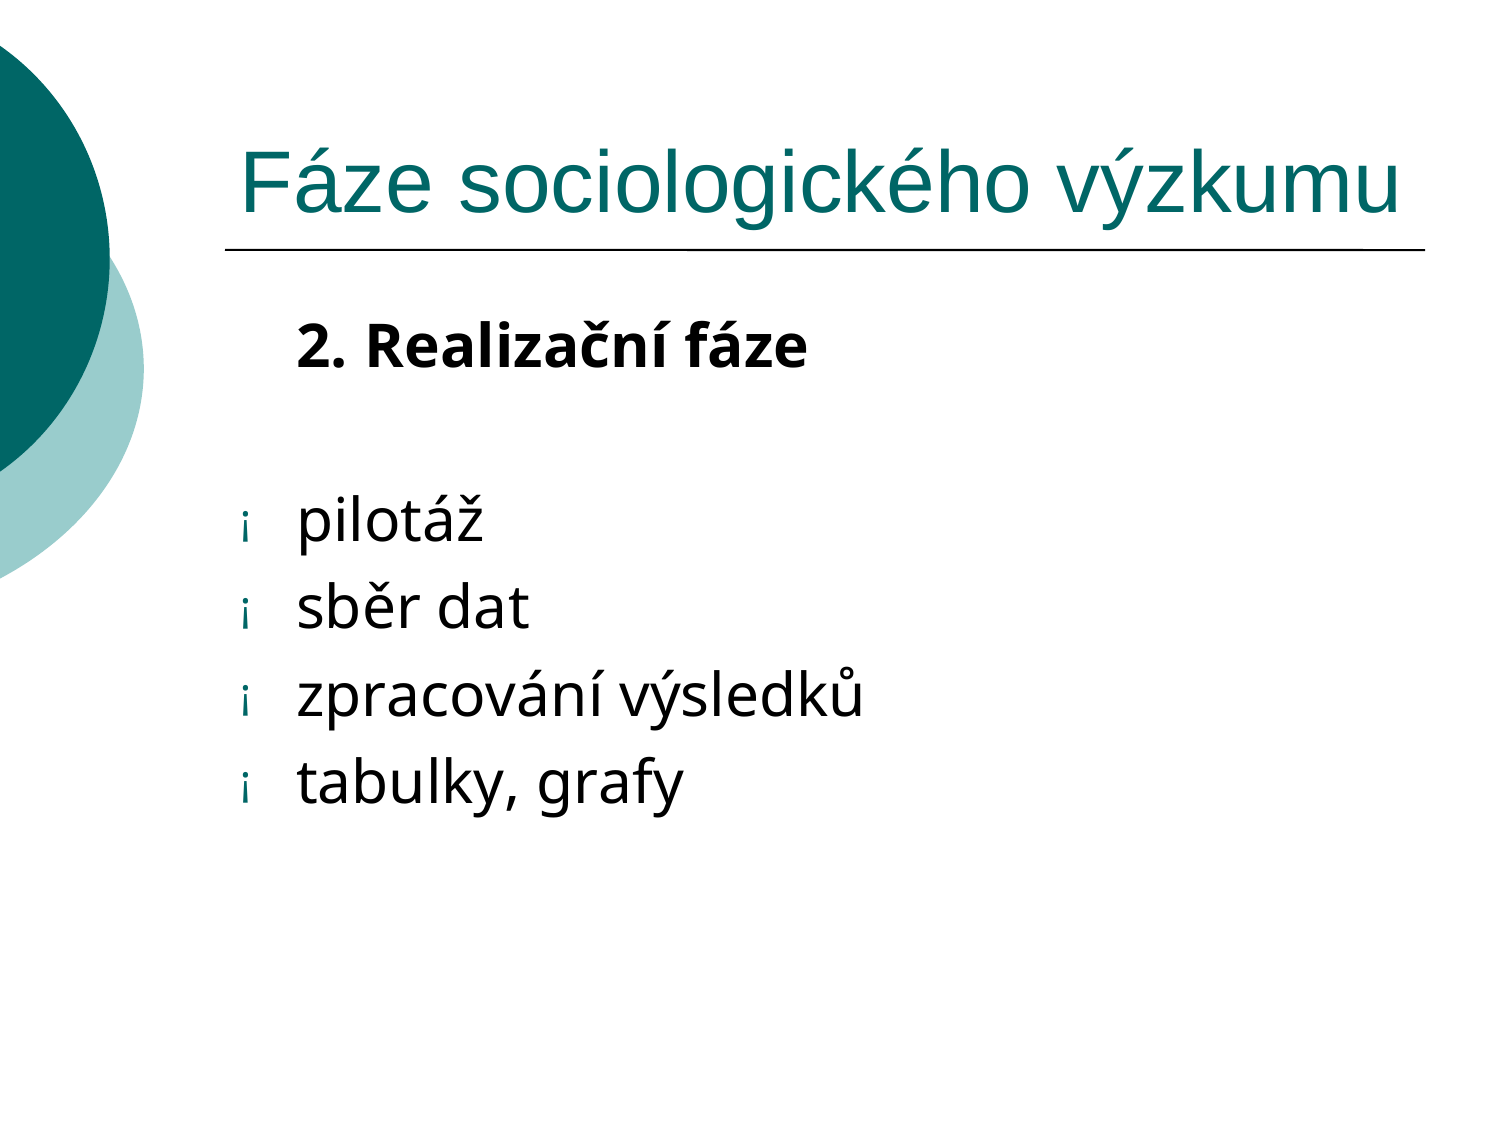

# Fáze sociologického výzkumu
2. Realizační fáze
pilotáž
sběr dat
zpracování výsledků
tabulky, grafy